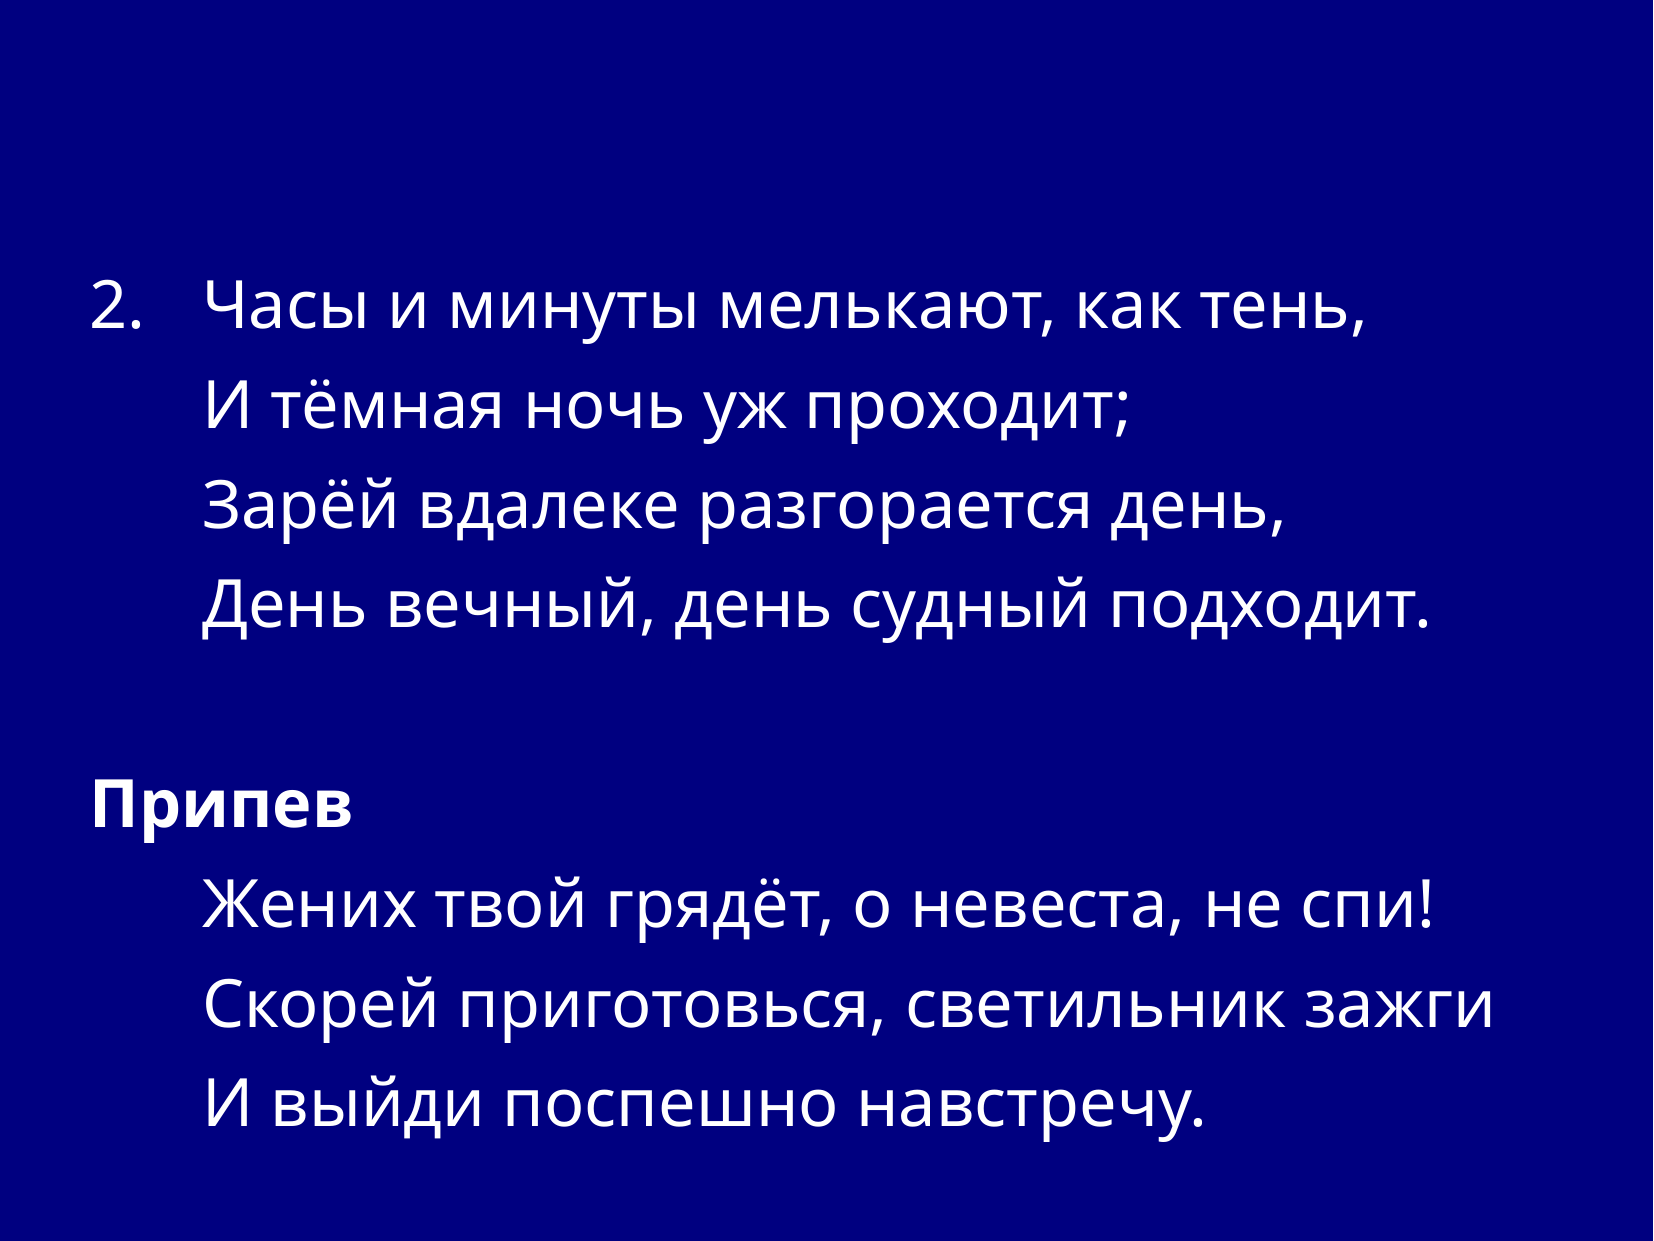

2.	Часы и минуты мелькают, как тень,
	И тёмная ночь уж проходит;
	Зарёй вдалеке разгорается день,
	День вечный, день судный подходит.
Припев
	Жених твой грядёт, о невеста, не спи!
	Скорей приготовься, светильник зажги
	И выйди поспешно навстречу.